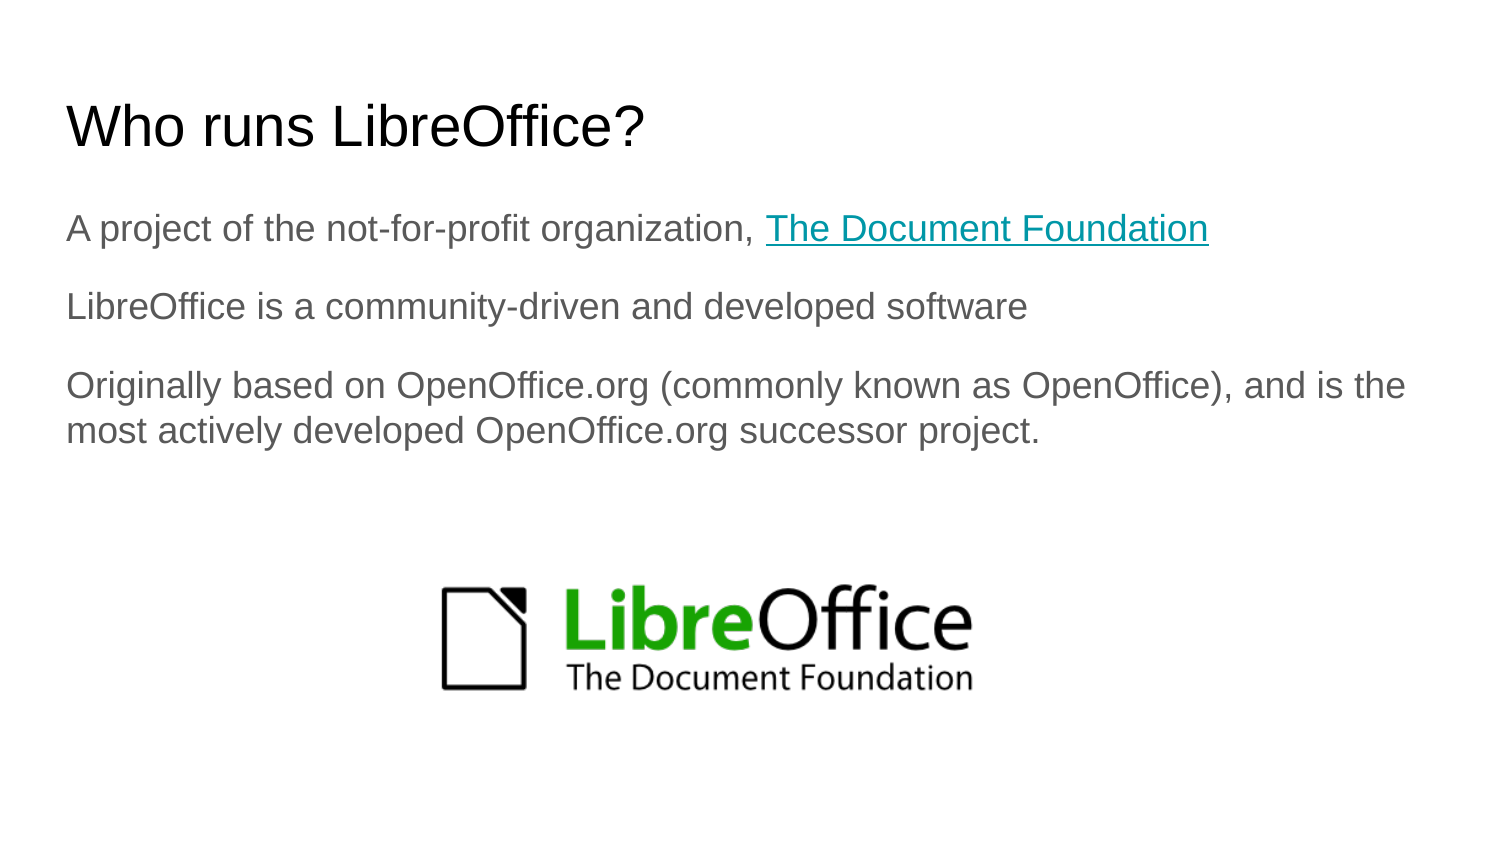

# Who runs LibreOffice?
A project of the not-for-profit organization, The Document Foundation
LibreOffice is a community-driven and developed software
Originally based on OpenOffice.org (commonly known as OpenOffice), and is the most actively developed OpenOffice.org successor project.